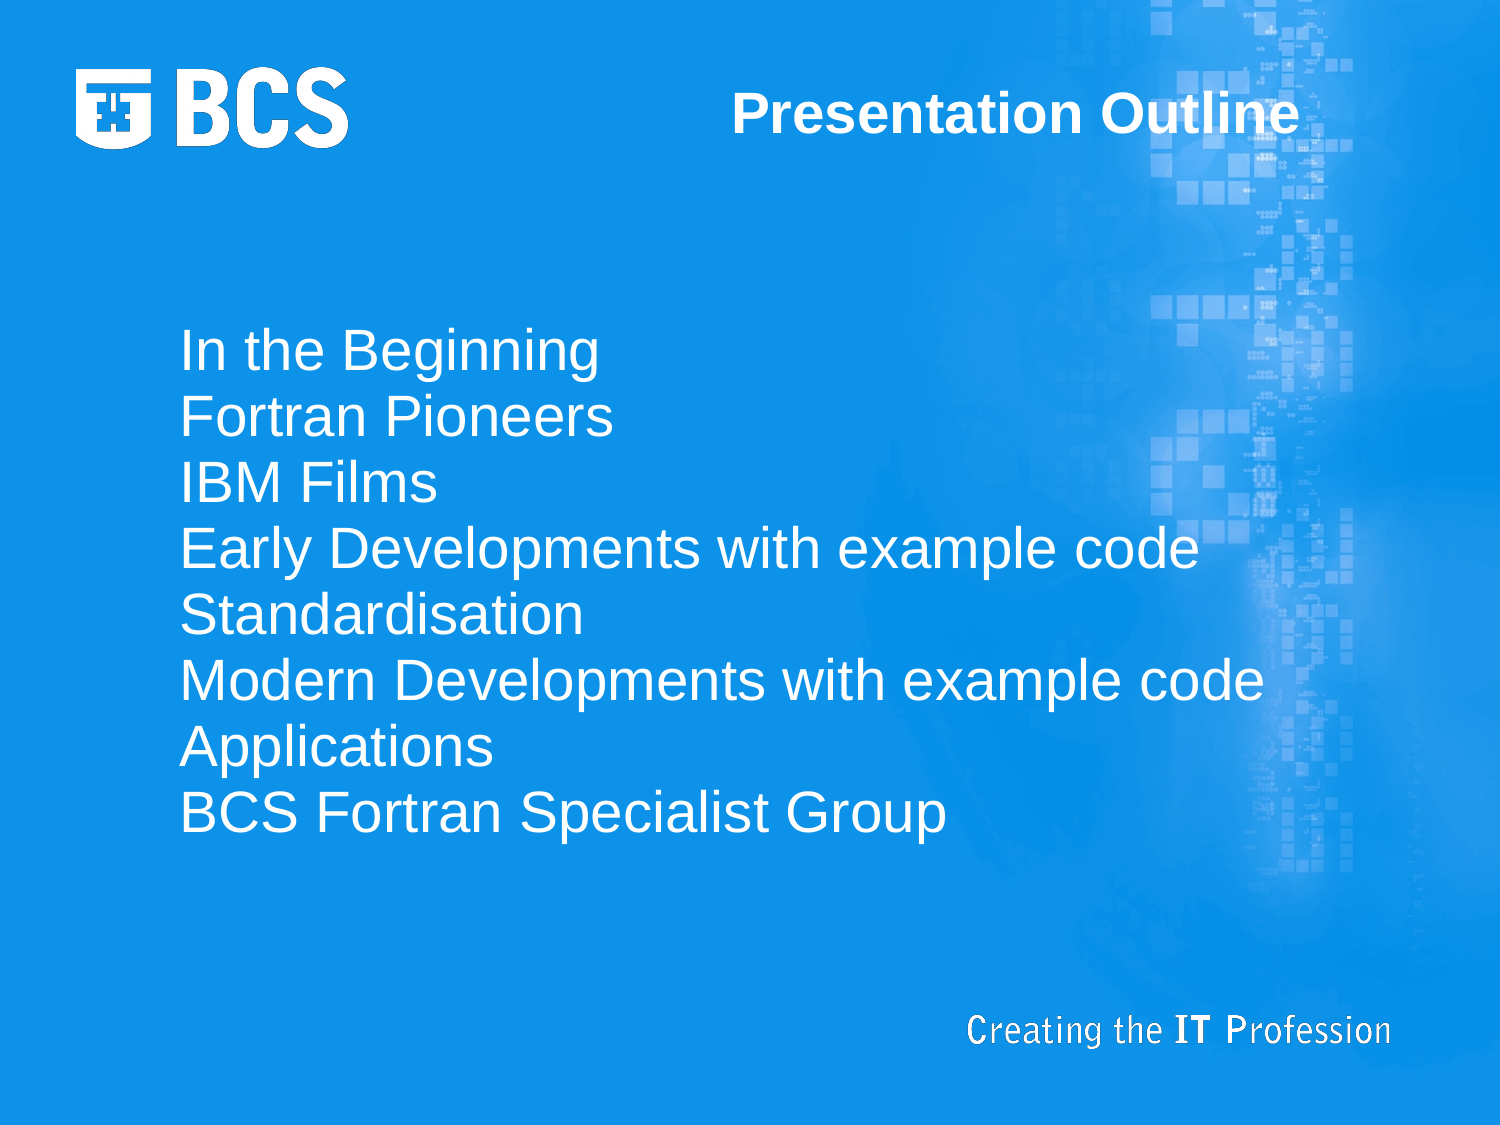

# Presentation Outline
 In the Beginning
 Fortran Pioneers
 IBM Films
 Early Developments with example code
 Standardisation
 Modern Developments with example code
 Applications
 BCS Fortran Specialist Group